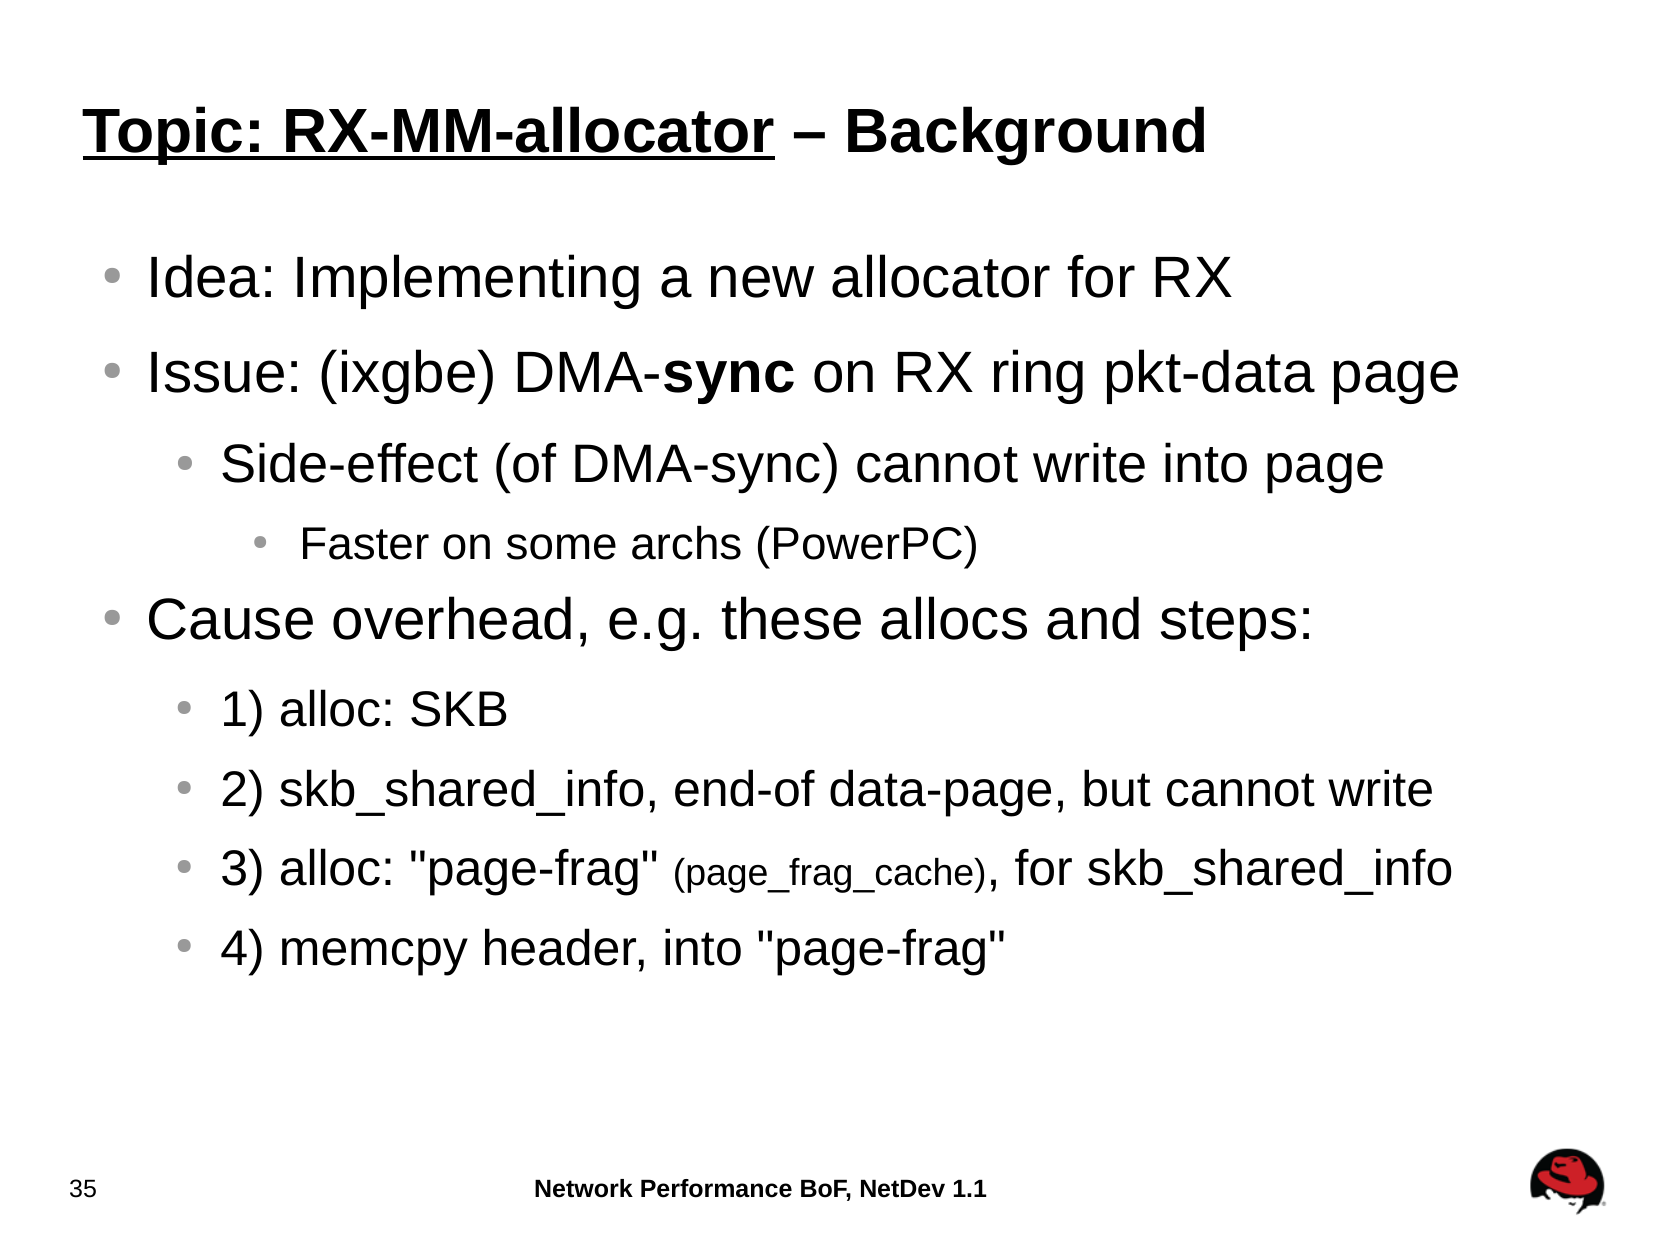

# Topic: RX-MM-allocator – Background
Idea: Implementing a new allocator for RX
Issue: (ixgbe) DMA-sync on RX ring pkt-data page
Side-effect (of DMA-sync) cannot write into page
Faster on some archs (PowerPC)
Cause overhead, e.g. these allocs and steps:
1) alloc: SKB
2) skb_shared_info, end-of data-page, but cannot write
3) alloc: "page-frag" (page_frag_cache), for skb_shared_info
4) memcpy header, into "page-frag"